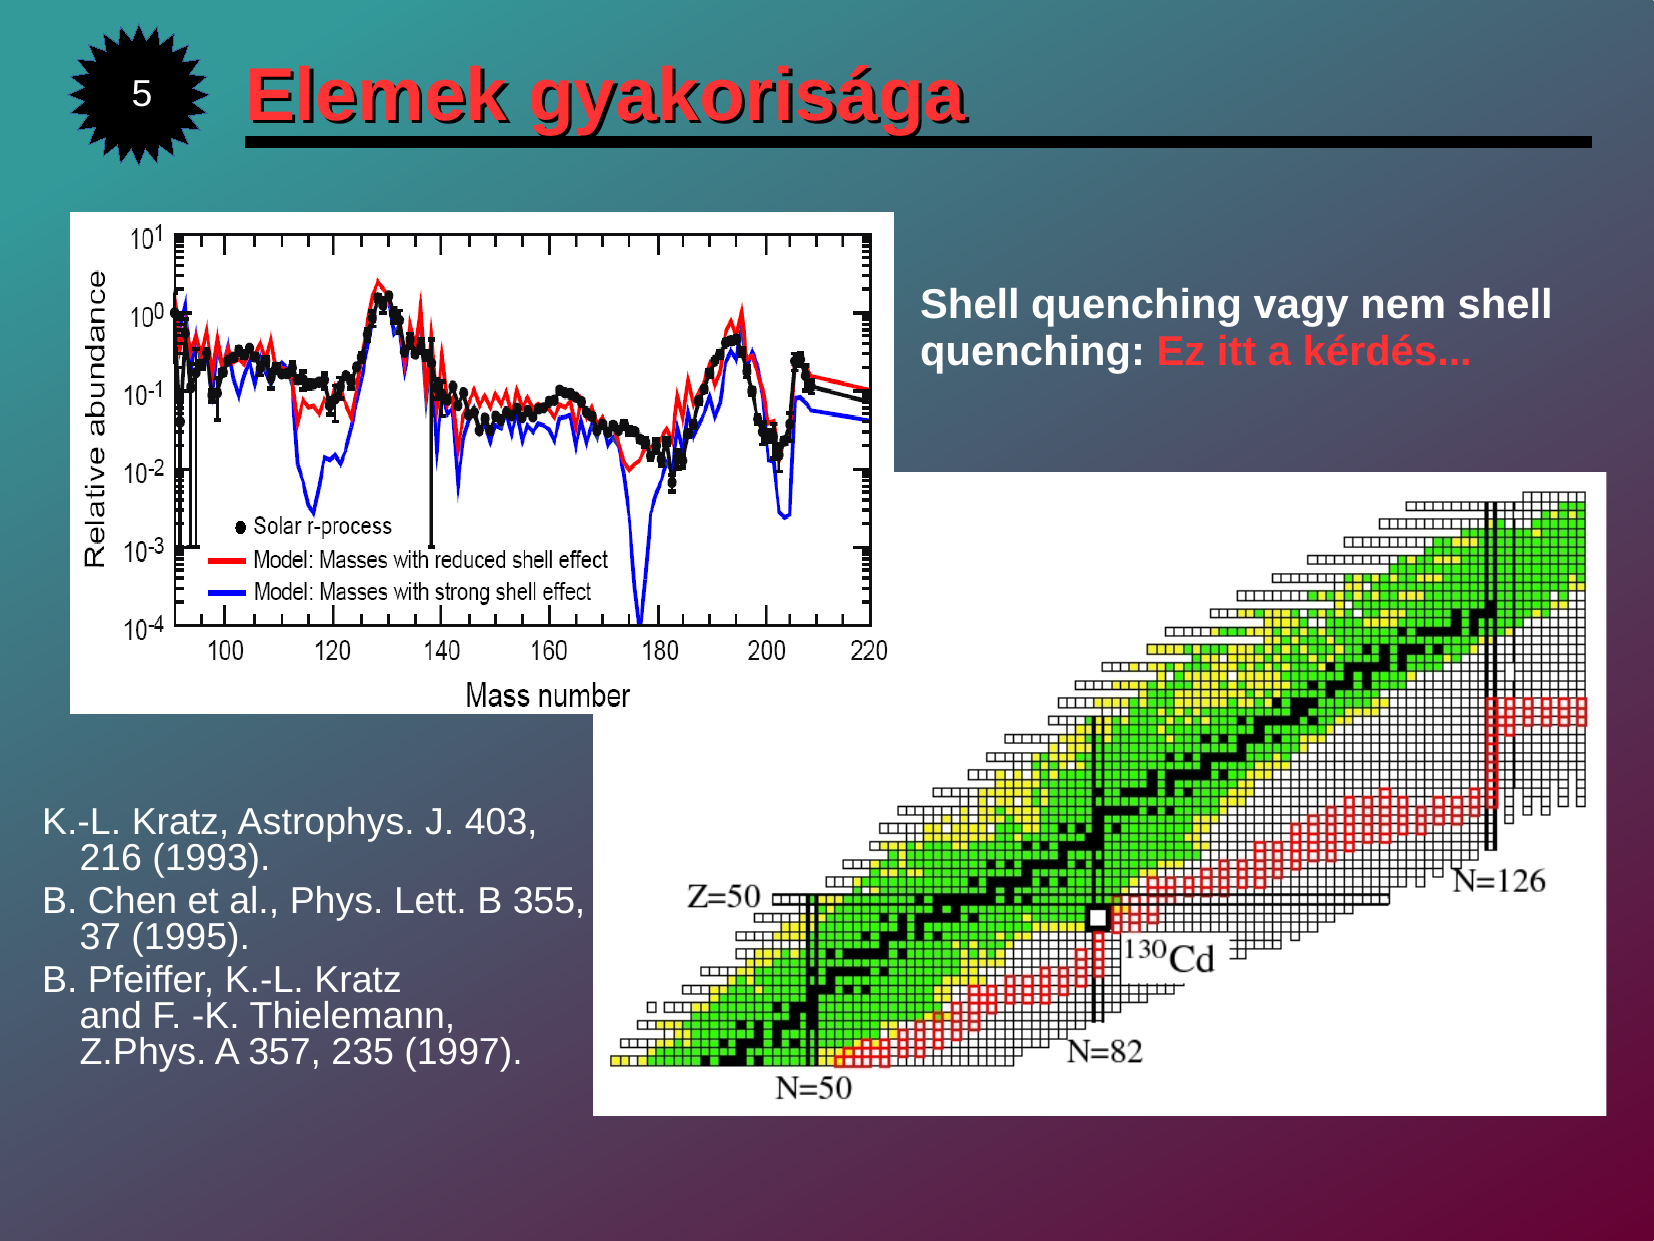

# Elemek gyakorisága
5
Shell quenching vagy nem shell
quenching: Ez itt a kérdés...
K.-L. Kratz, Astrophys. J. 403,
216 (1993).
B. Chen et al., Phys. Lett. B 355,
37 (1995).
B. Pfeiffer, K.-L. Kratz
and F. -K. Thielemann,
Z.Phys. A 357, 235 (1997).